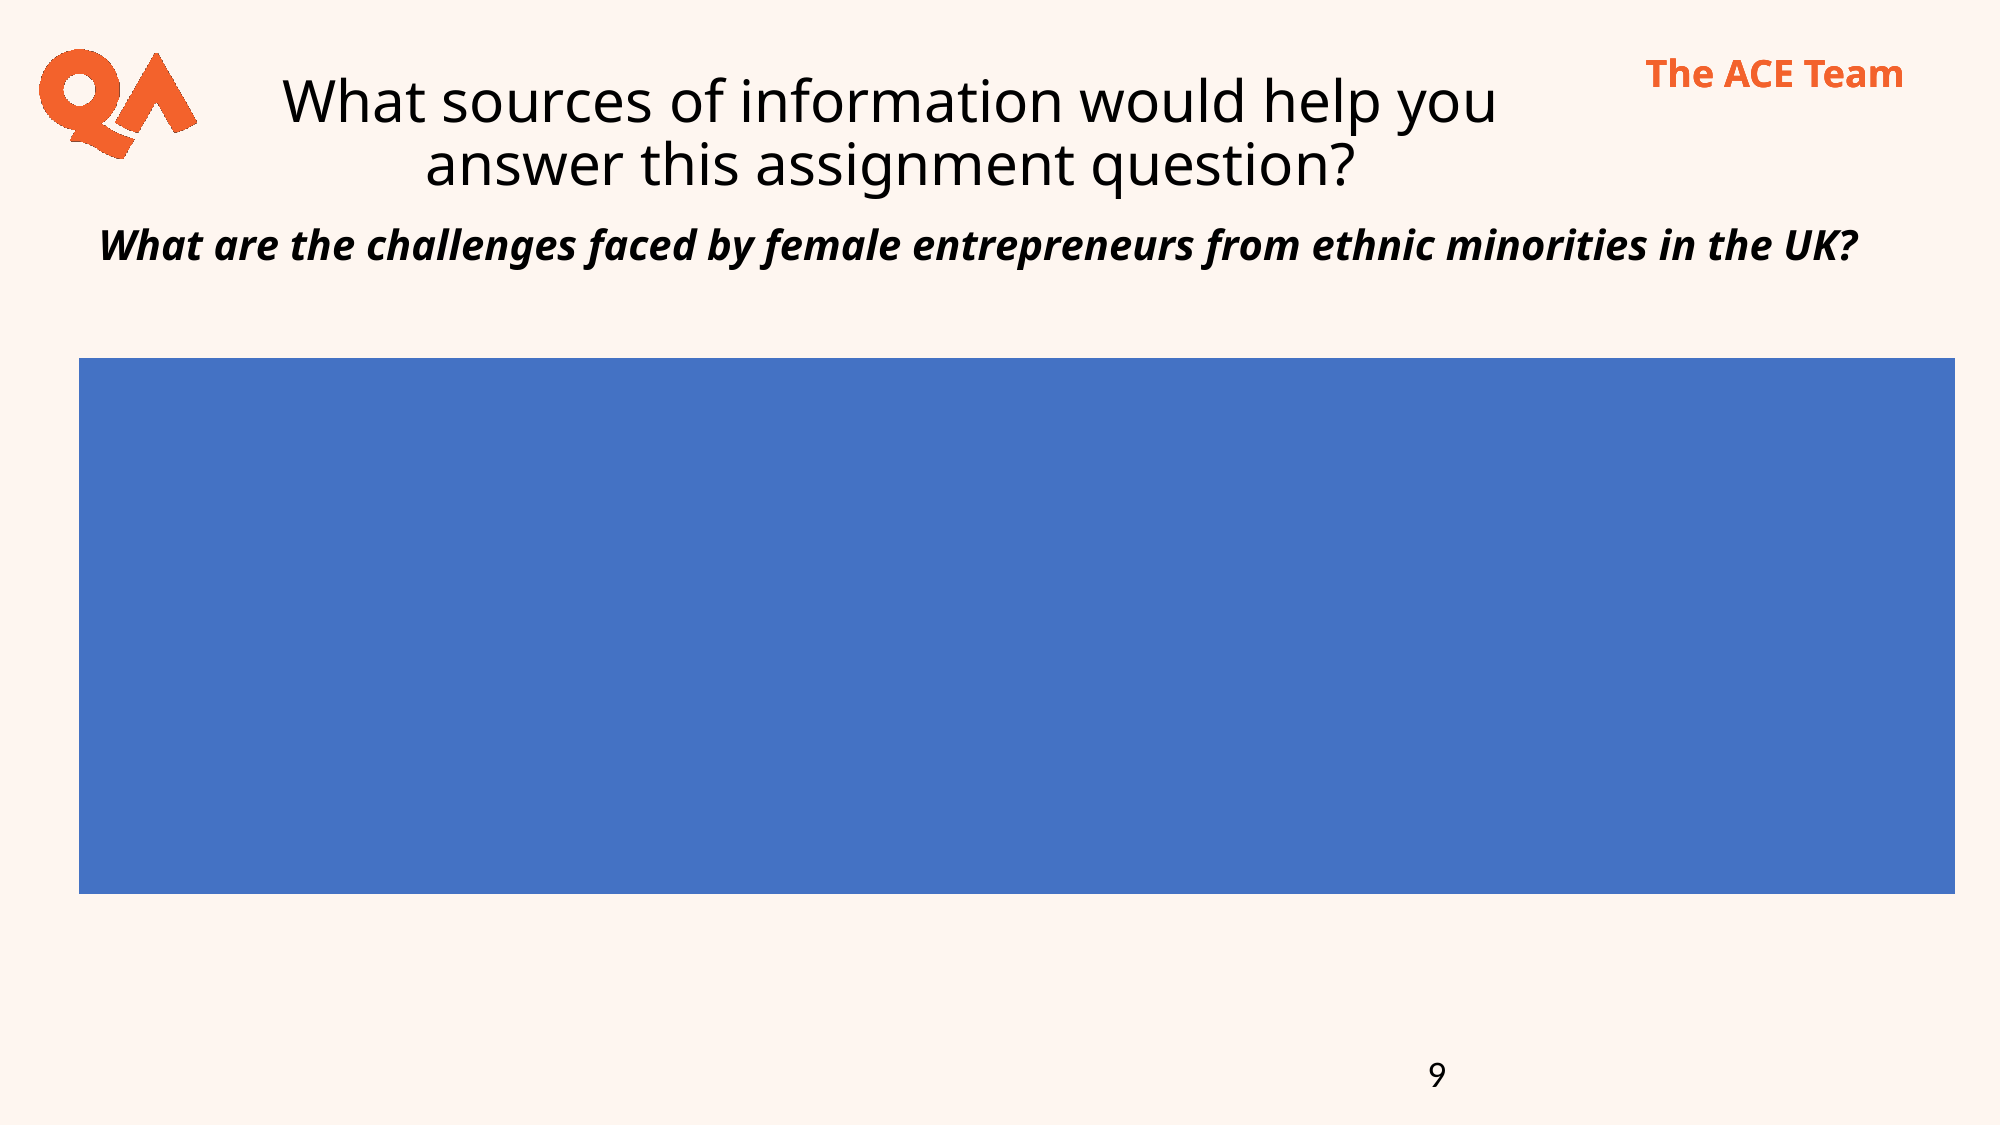

What sources of information would help you answer this assignment question?
The ACE Team
What are the challenges faced by female entrepreneurs from ethnic minorities in the UK?
| | |
| --- | --- |
| | |
| | |
| | |
| | |
| | |
| | |
8